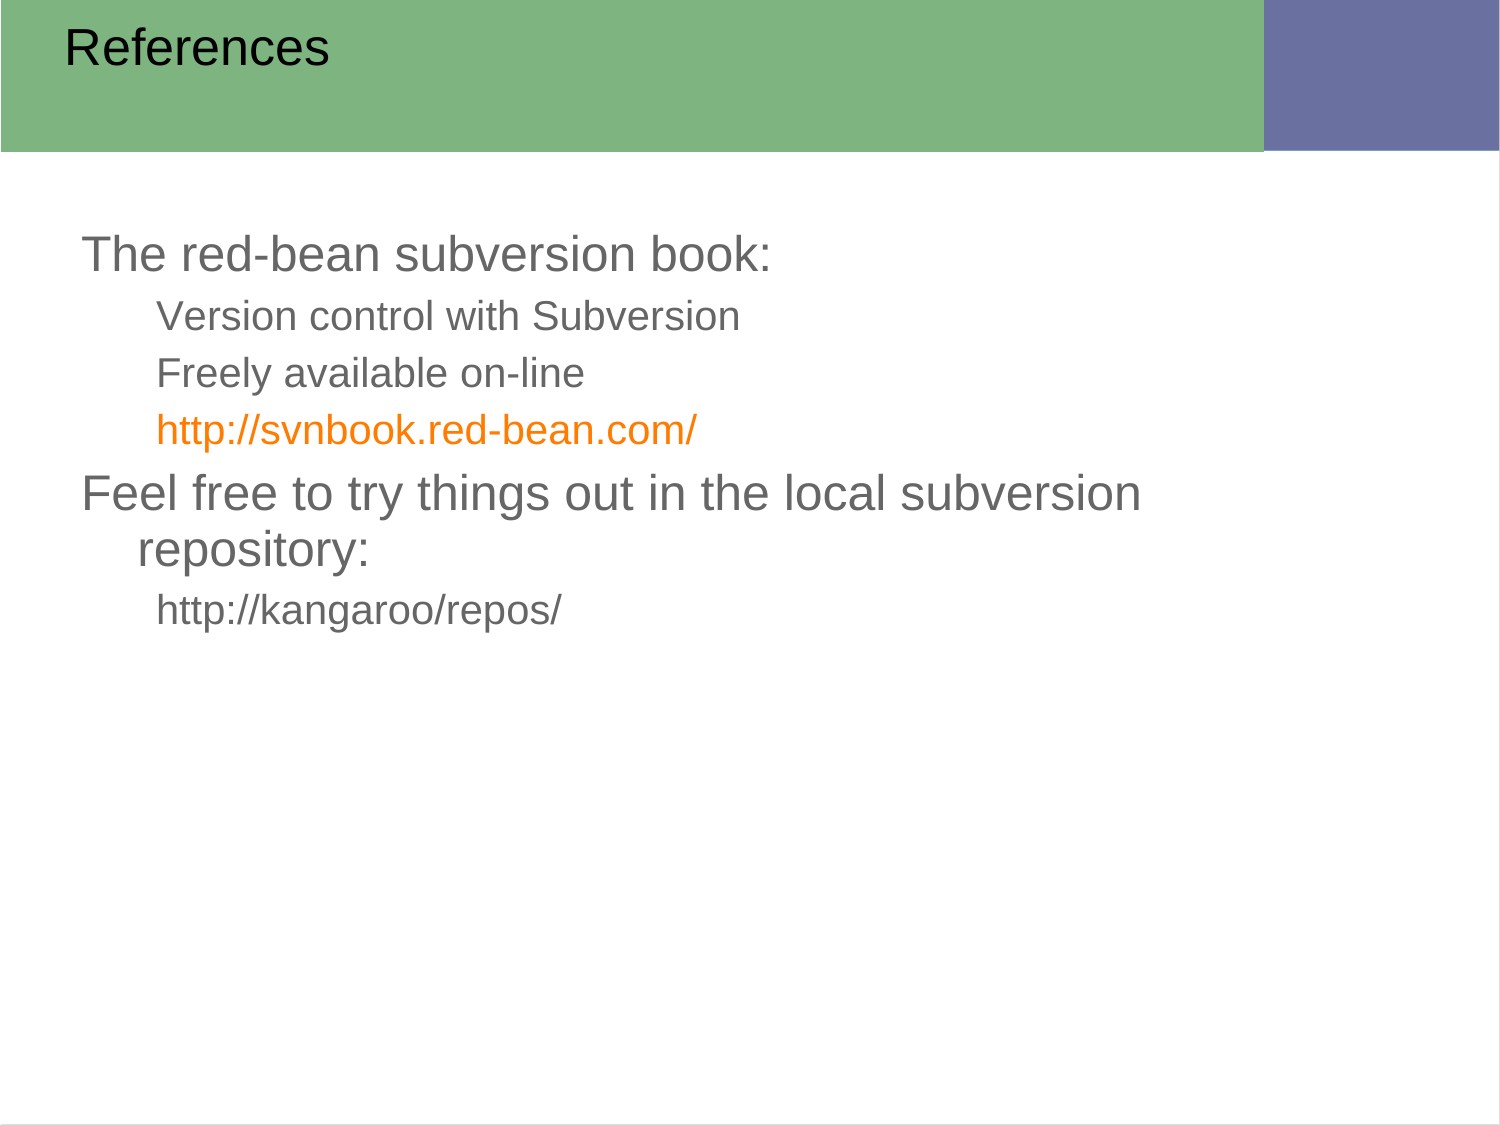

# References
The red-bean subversion book:
Version control with Subversion
Freely available on-line
http://svnbook.red-bean.com/
Feel free to try things out in the local subversion repository:
http://kangaroo/repos/